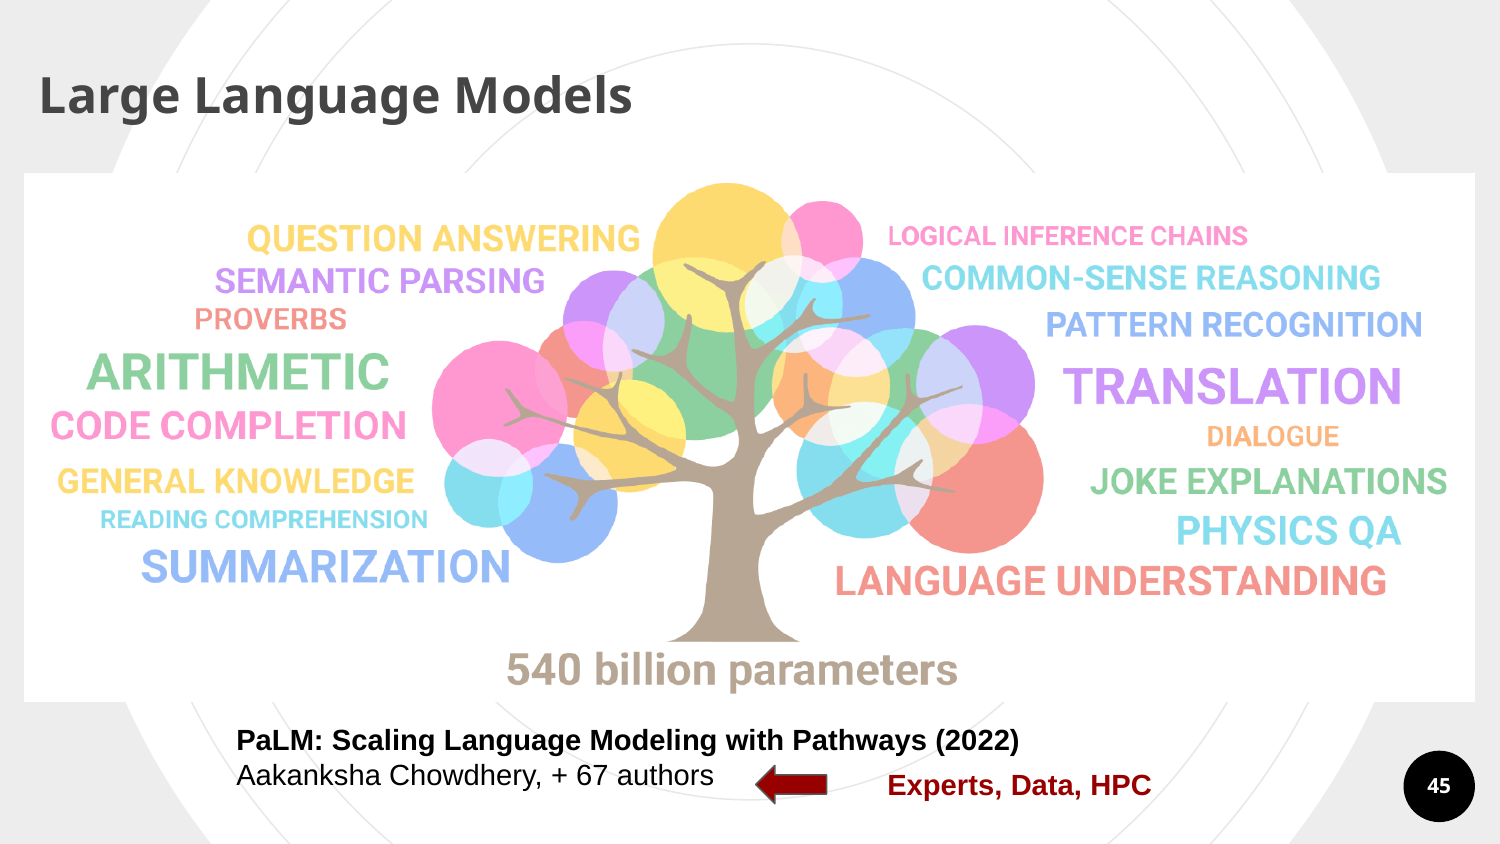

Large Language Models
PaLM: Scaling Language Modeling with Pathways (2022)
Aakanksha Chowdhery, + 67 authors
Experts, Data, HPC